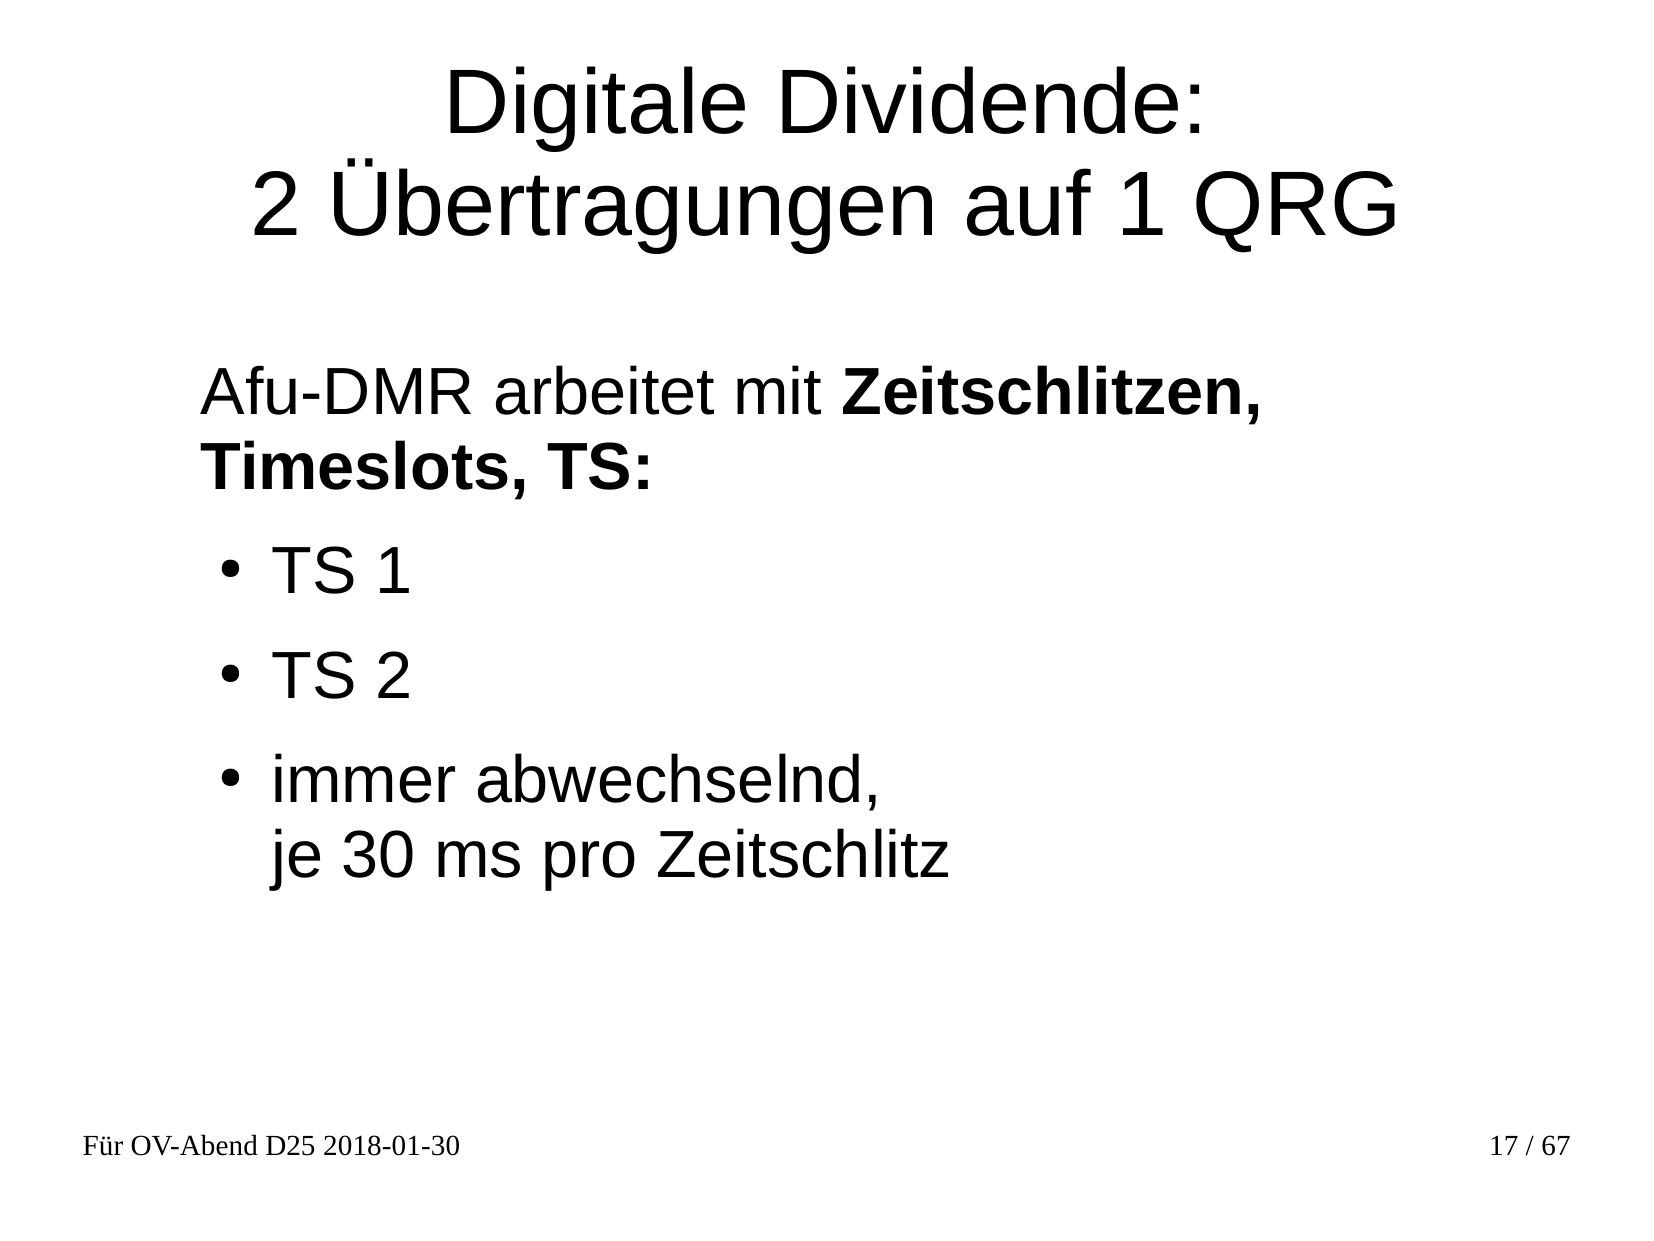

# Digitale Dividende: 2 Übertragungen auf 1 QRG
Afu-DMR arbeitet mit Zeitschlitzen,
Timeslots, TS:
TS 1
TS 2
immer abwechselnd,
je 30 ms pro Zeitschlitz
17